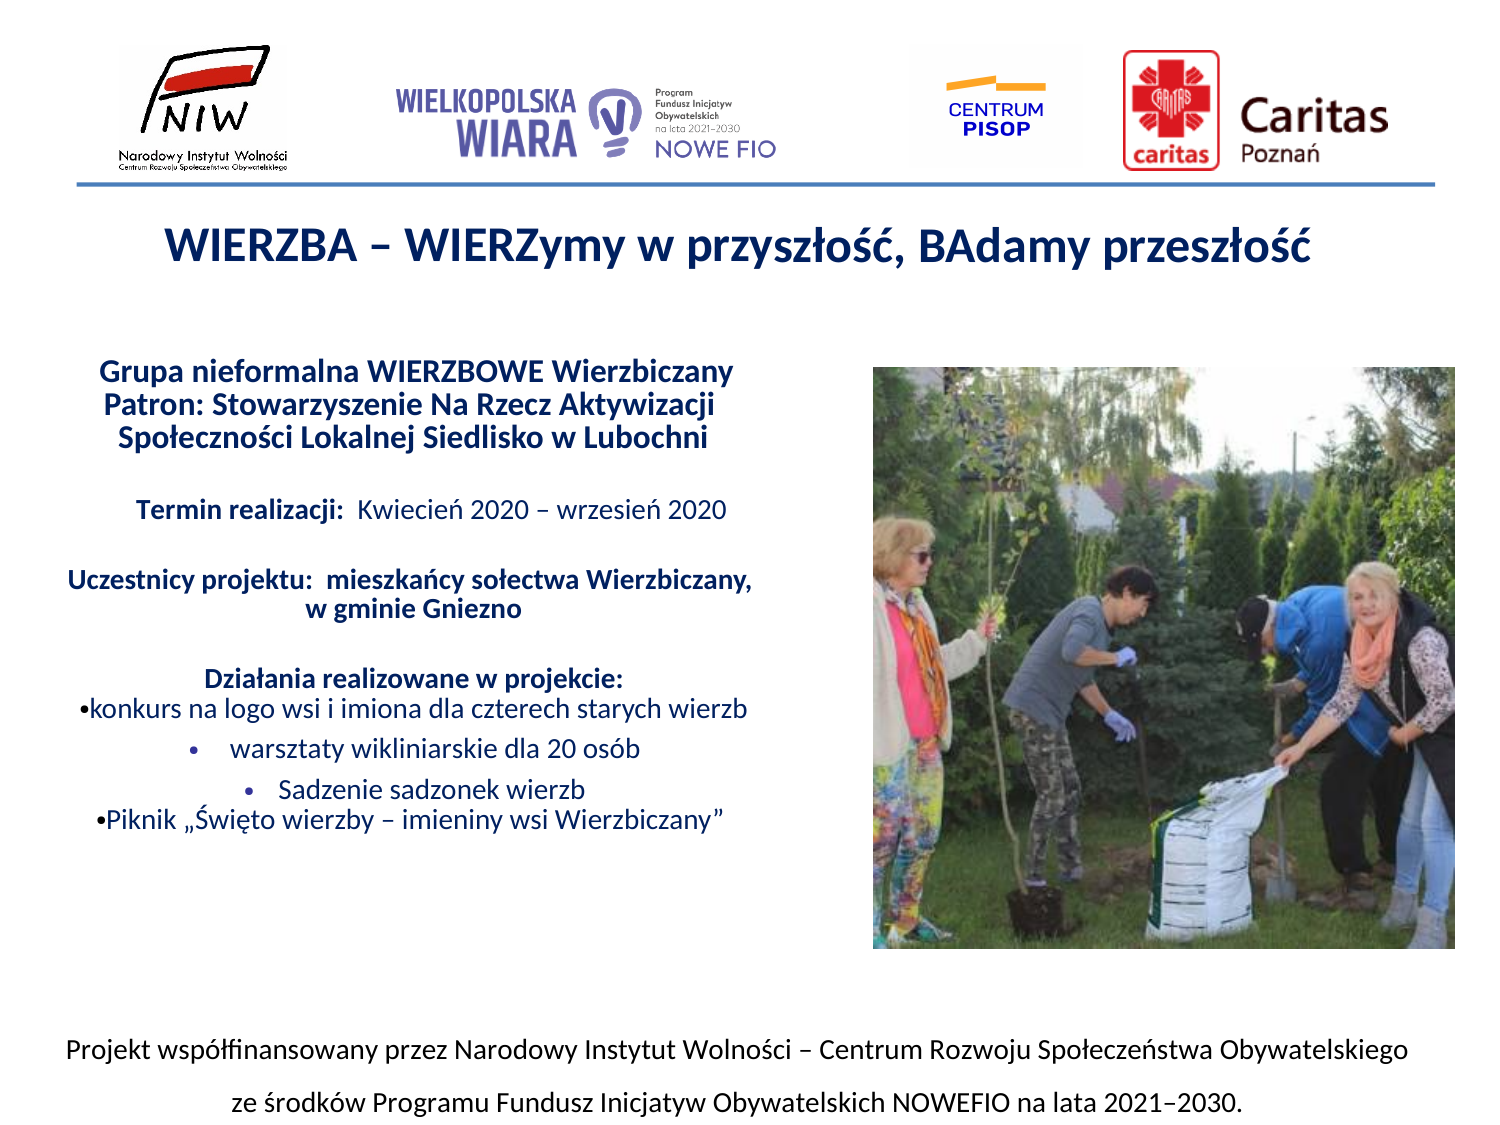

WIERZBA – WIERZymy w przyszłość, BAdamy przeszłość
 Grupa nieformalna WIERZBOWE Wierzbiczany
Patron: Stowarzyszenie Na Rzecz Aktywizacji
Społeczności Lokalnej Siedlisko w Lubochni
Termin realizacji: Kwiecień 2020 – wrzesień 2020
Uczestnicy projektu: mieszkańcy sołectwa Wierzbiczany,
w gminie Gniezno
Działania realizowane w projekcie:
konkurs na logo wsi i imiona dla czterech starych wierzb
 warsztaty wikliniarskie dla 20 osób
Sadzenie sadzonek wierzb
Piknik „Święto wierzby – imieniny wsi Wierzbiczany”